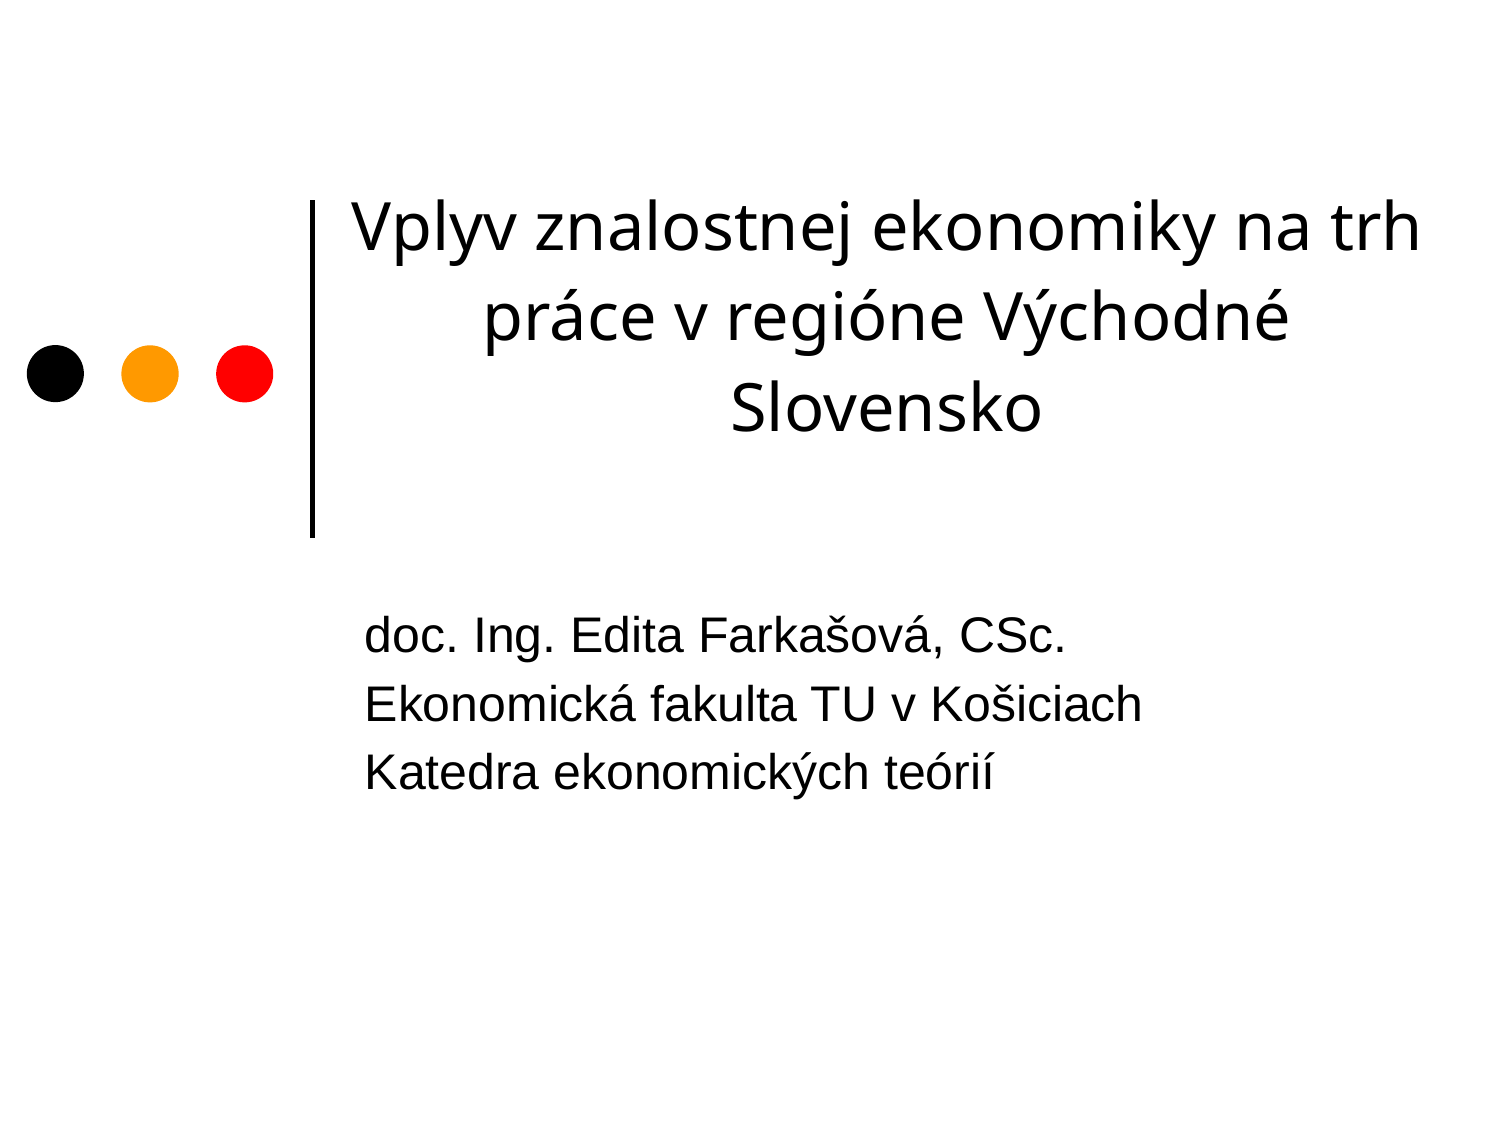

# Vplyv znalostnej ekonomiky na trh práce v regióne Východné Slovensko
doc. Ing. Edita Farkašová, CSc.
Ekonomická fakulta TU v Košiciach
Katedra ekonomických teórií